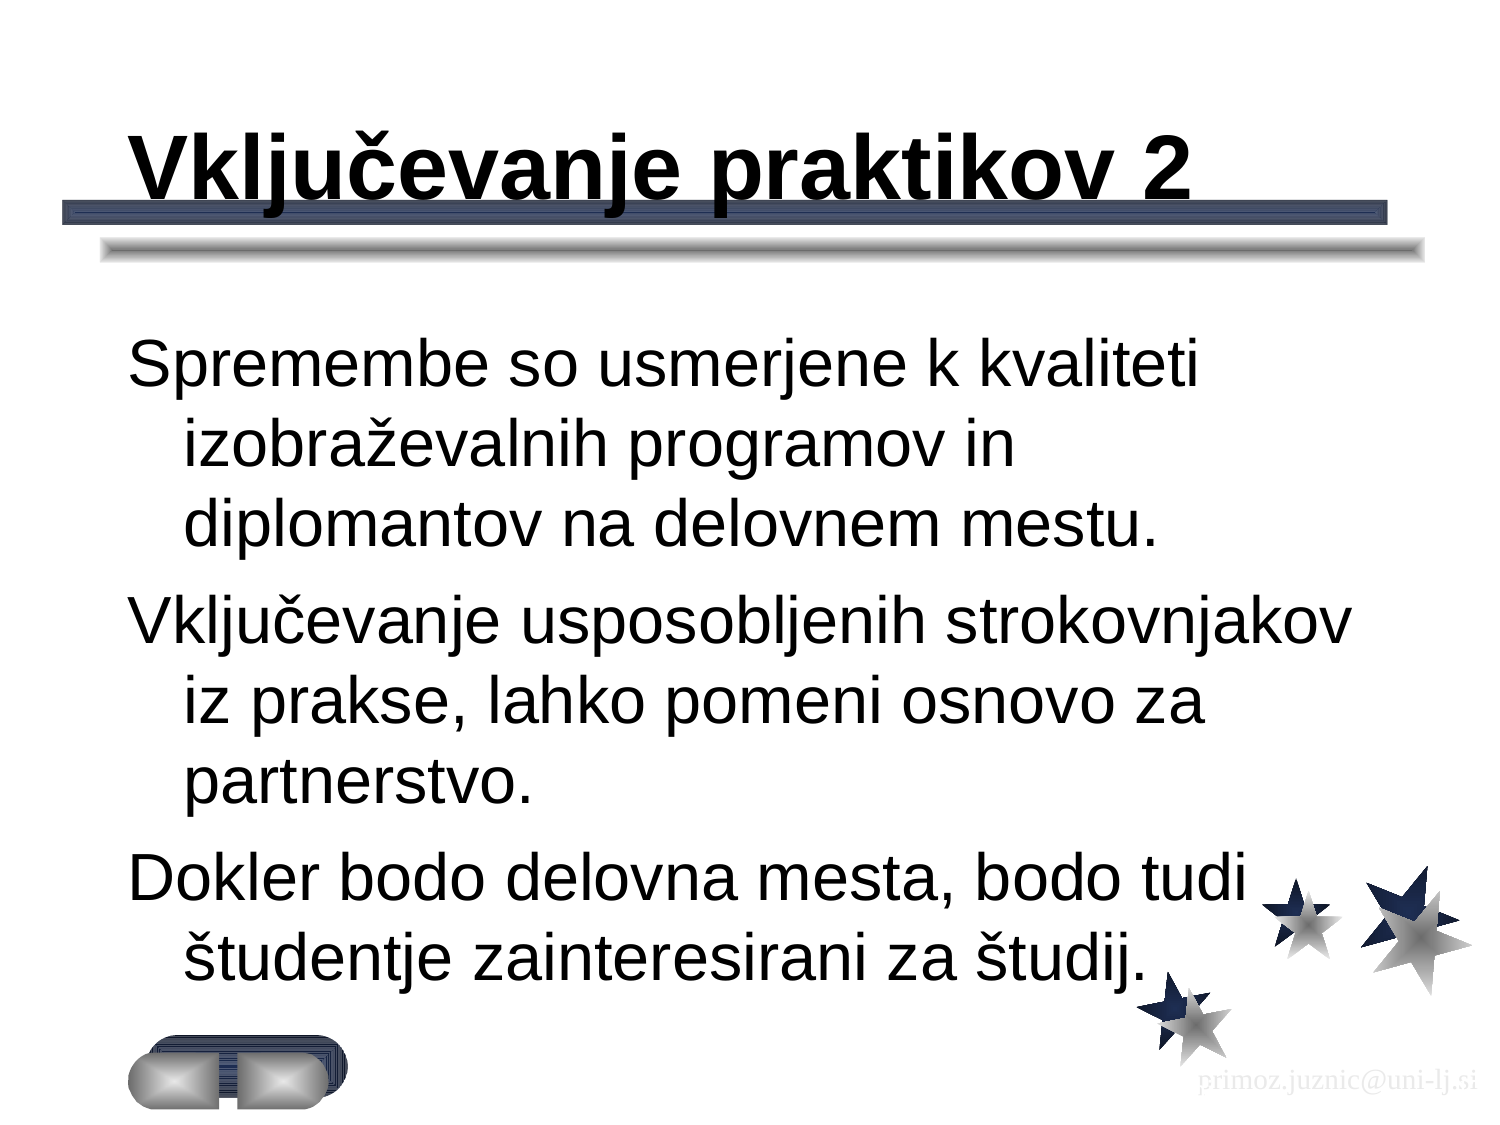

# Vključevanje praktikov 2
Spremembe so usmerjene k kvaliteti izobraževalnih programov in diplomantov na delovnem mestu.
Vključevanje usposobljenih strokovnjakov iz prakse, lahko pomeni osnovo za partnerstvo.
Dokler bodo delovna mesta, bodo tudi študentje zainteresirani za študij.
Primoz Juznic, BINK, FF, Univerza v Ljubljani